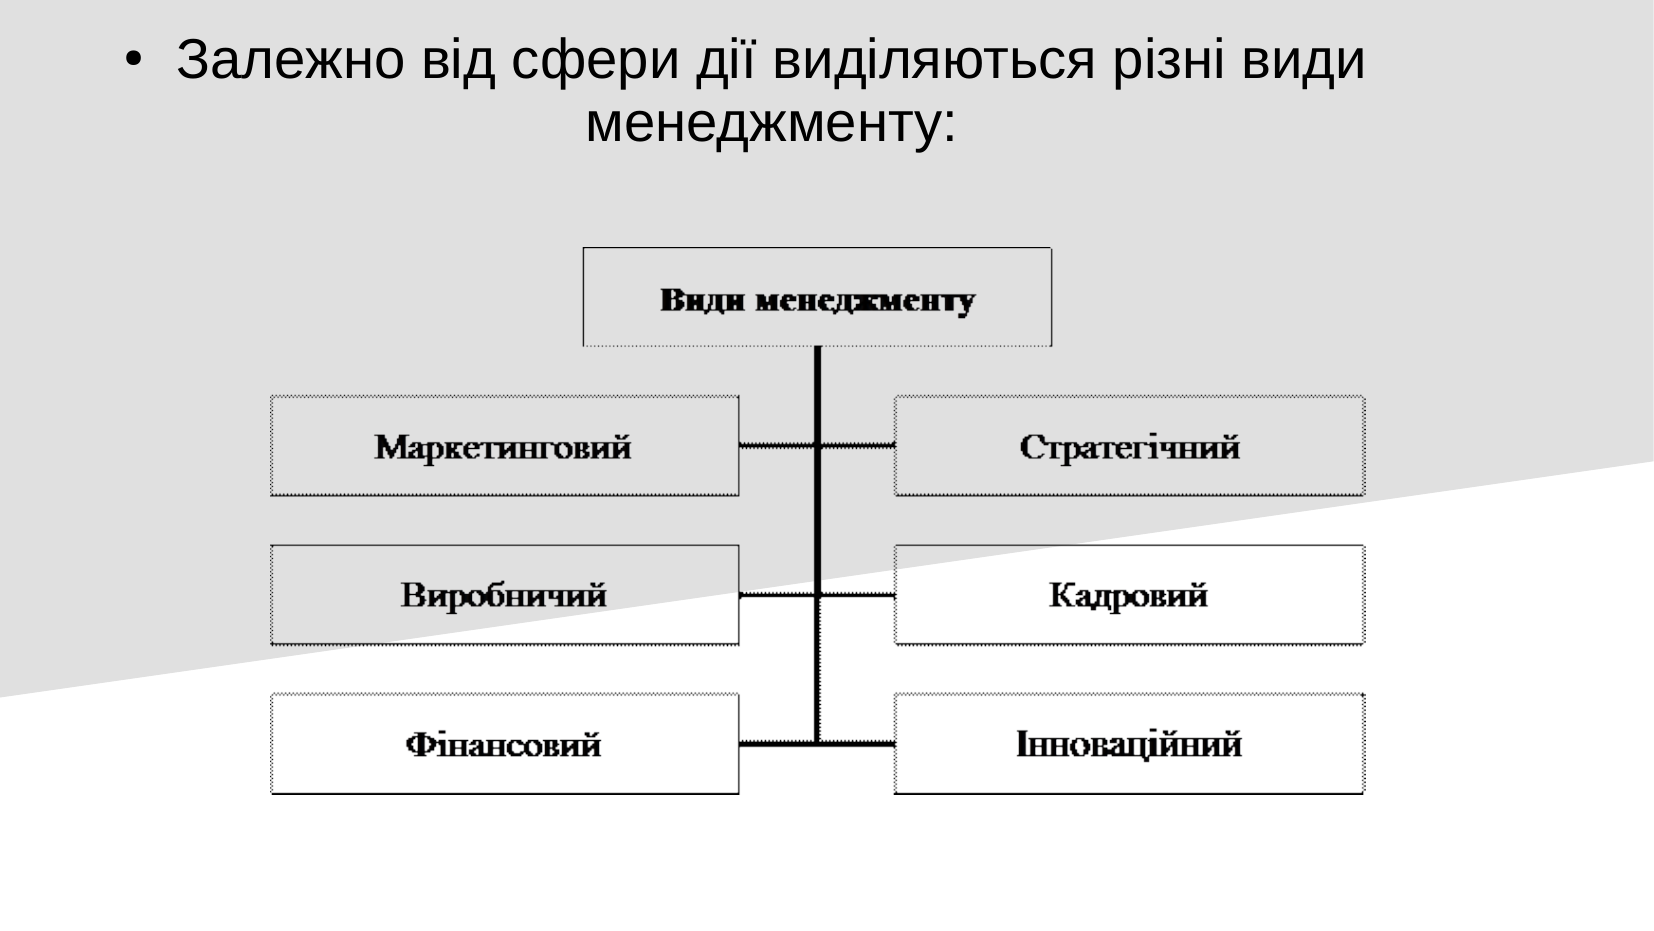

# Залежно від сфери дії виділяються різні види менеджменту: